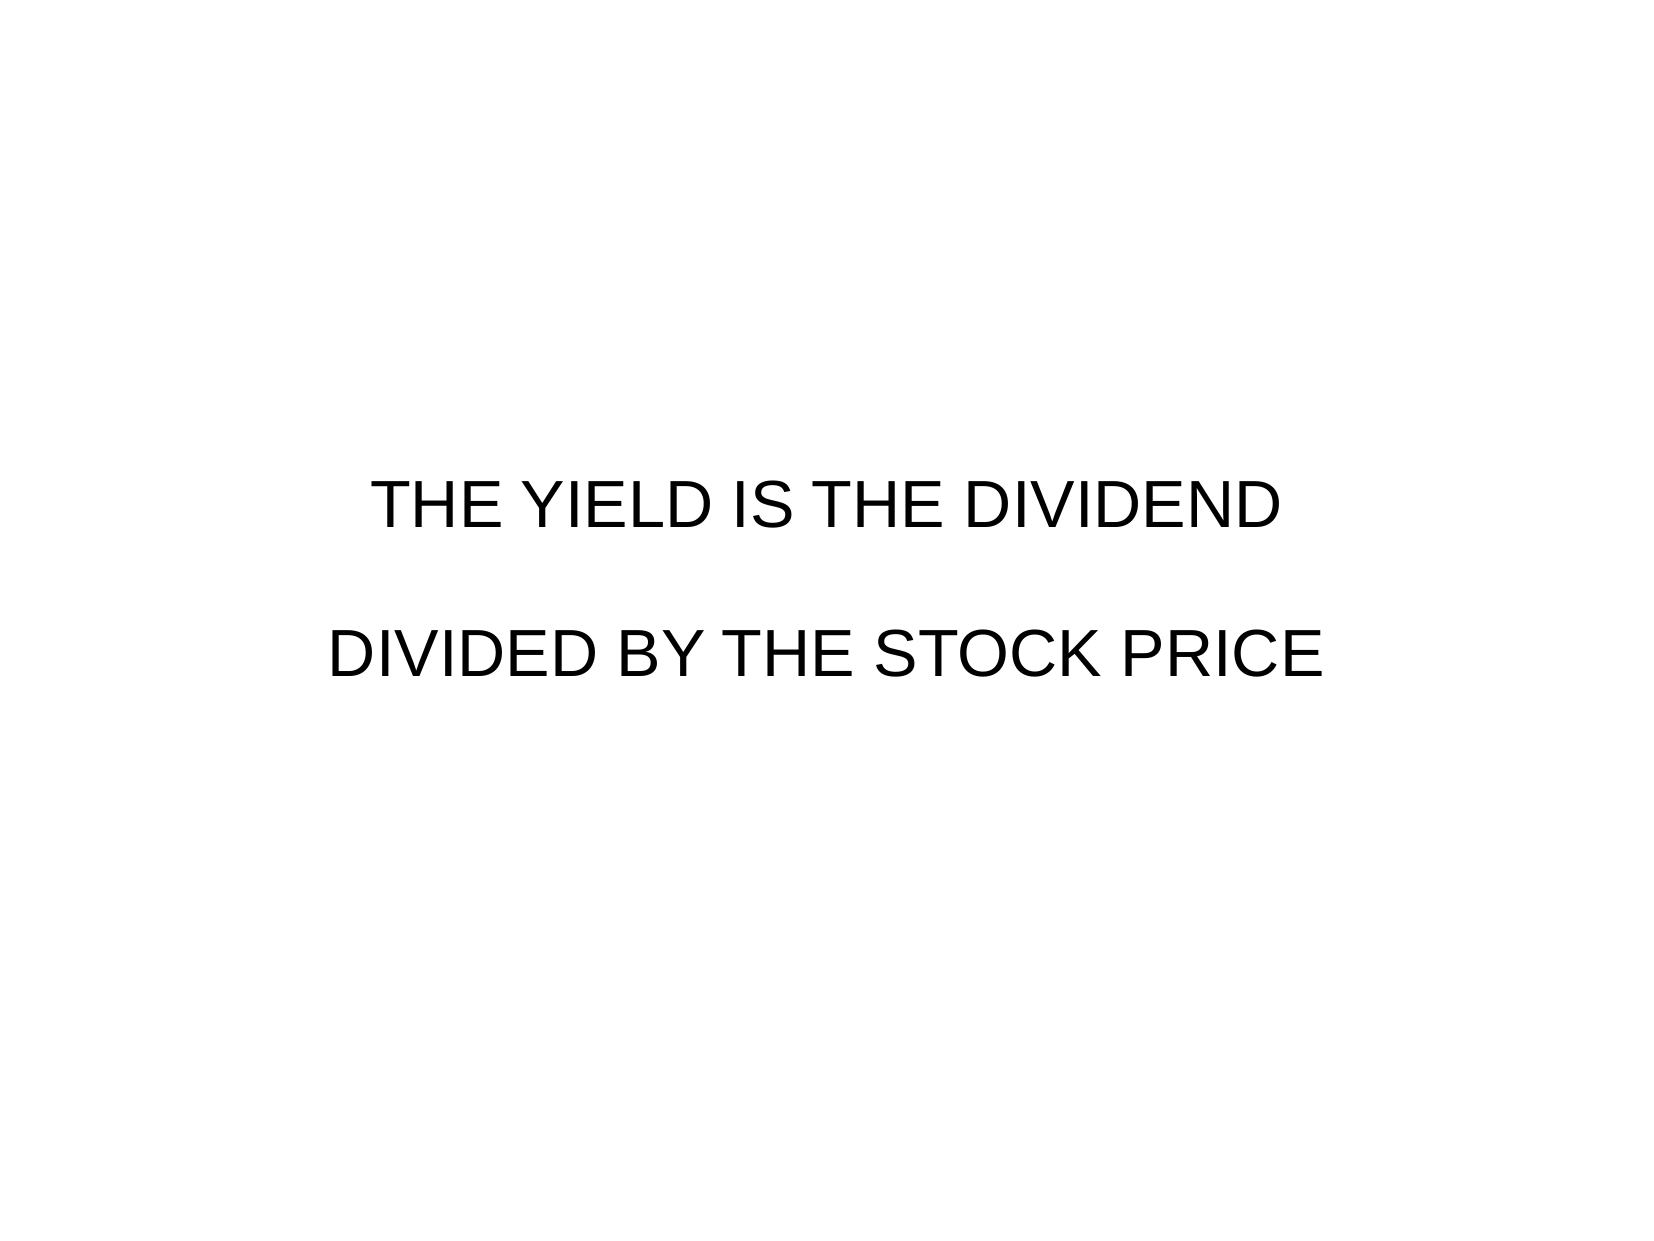

# THE YIELD IS THE DIVIDEND
DIVIDED BY THE STOCK PRICE